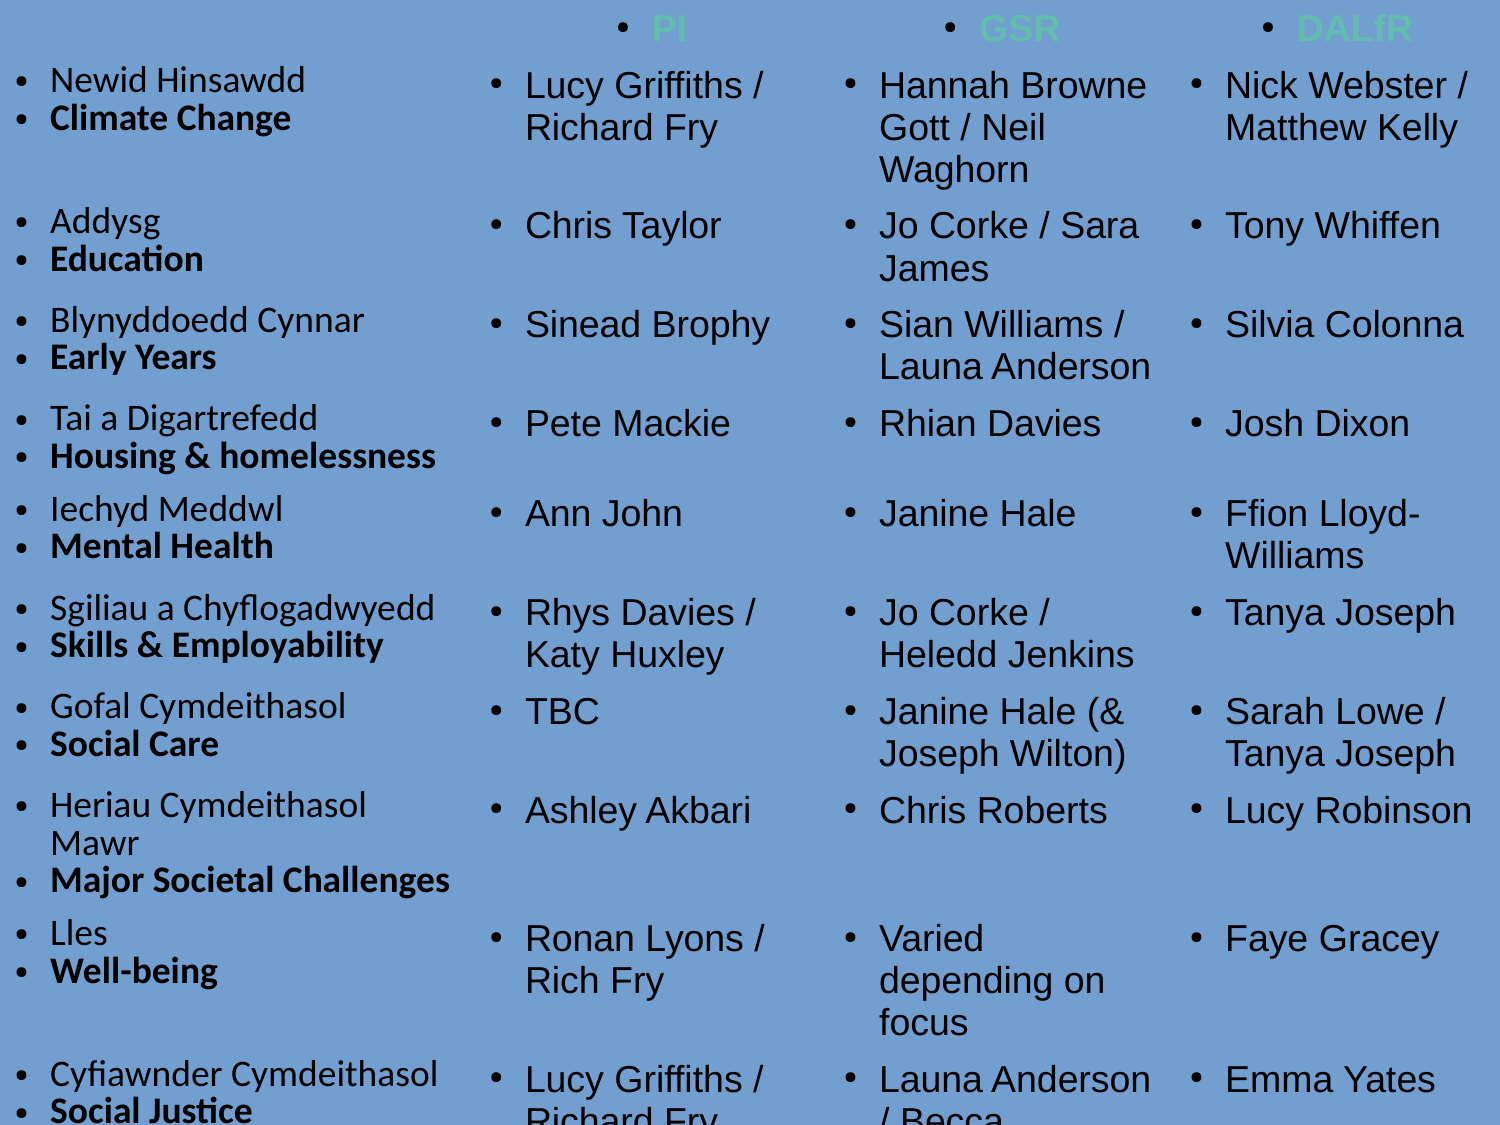

| | PI | GSR | DALfR |
| --- | --- | --- | --- |
| Newid Hinsawdd Climate Change | Lucy Griffiths / Richard Fry | Hannah Browne Gott / Neil Waghorn | Nick Webster / Matthew Kelly |
| Addysg Education | Chris Taylor | Jo Corke / Sara James | Tony Whiffen |
| Blynyddoedd Cynnar Early Years | Sinead Brophy | Sian Williams / Launa Anderson | Silvia Colonna |
| Tai a Digartrefedd Housing & homelessness | Pete Mackie | Rhian Davies | Josh Dixon |
| Iechyd Meddwl Mental Health | Ann John | Janine Hale | Ffion Lloyd-Williams |
| Sgiliau a Chyflogadwyedd Skills & Employability | Rhys Davies / Katy Huxley | Jo Corke / Heledd Jenkins | Tanya Joseph |
| Gofal Cymdeithasol Social Care | TBC | Janine Hale (& Joseph Wilton) | Sarah Lowe / Tanya Joseph |
| Heriau Cymdeithasol Mawr  Major Societal Challenges | Ashley Akbari | Chris Roberts | Lucy Robinson |
| Lles Well-being | Ronan Lyons / Rich Fry | Varied depending on focus | Faye Gracey |
| Cyfiawnder Cymdeithasol Social Justice | Lucy Griffiths / Richard Fry | Launa Anderson / Becca Sarasin / Catrin Awoyemi | Emma Yates |